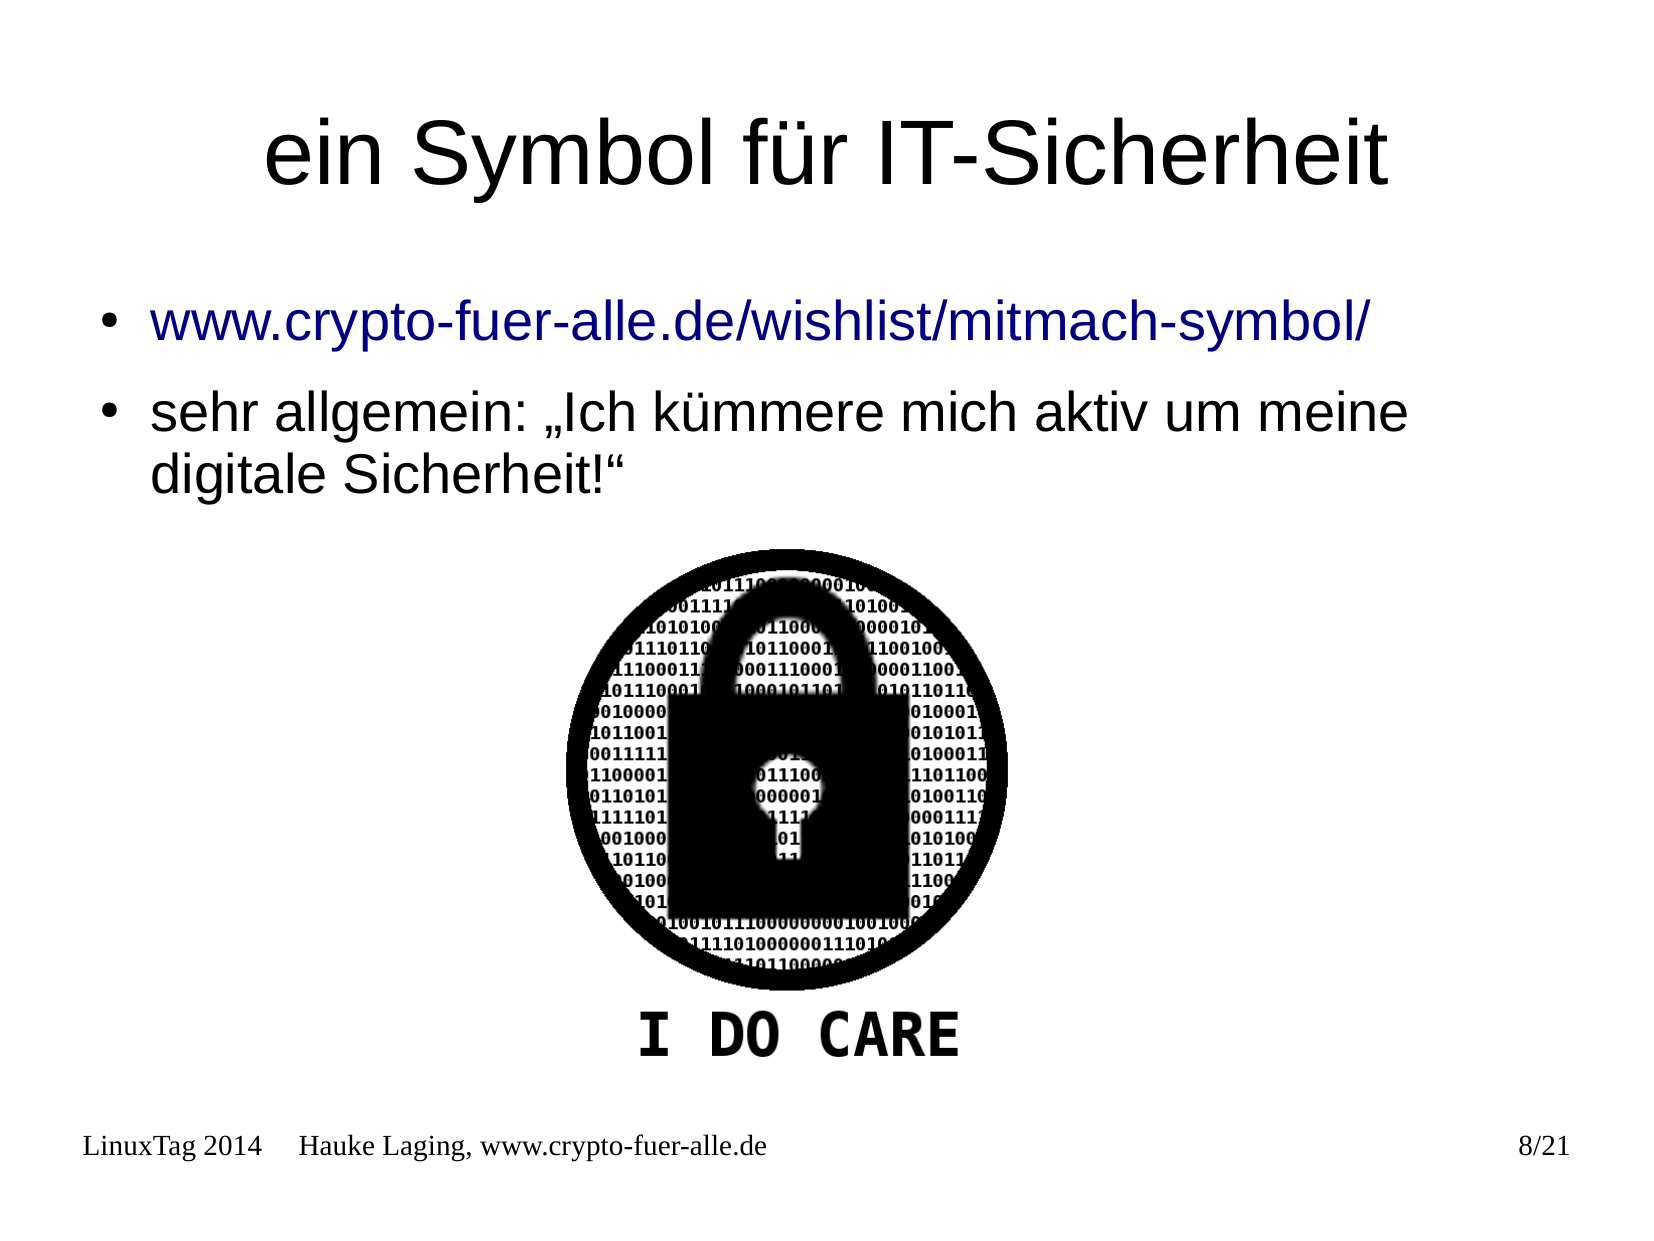

# ein Symbol für IT-Sicherheit
www.crypto-fuer-alle.de/wishlist/mitmach-symbol/
sehr allgemein: „Ich kümmere mich aktiv um meine digitale Sicherheit!“
8